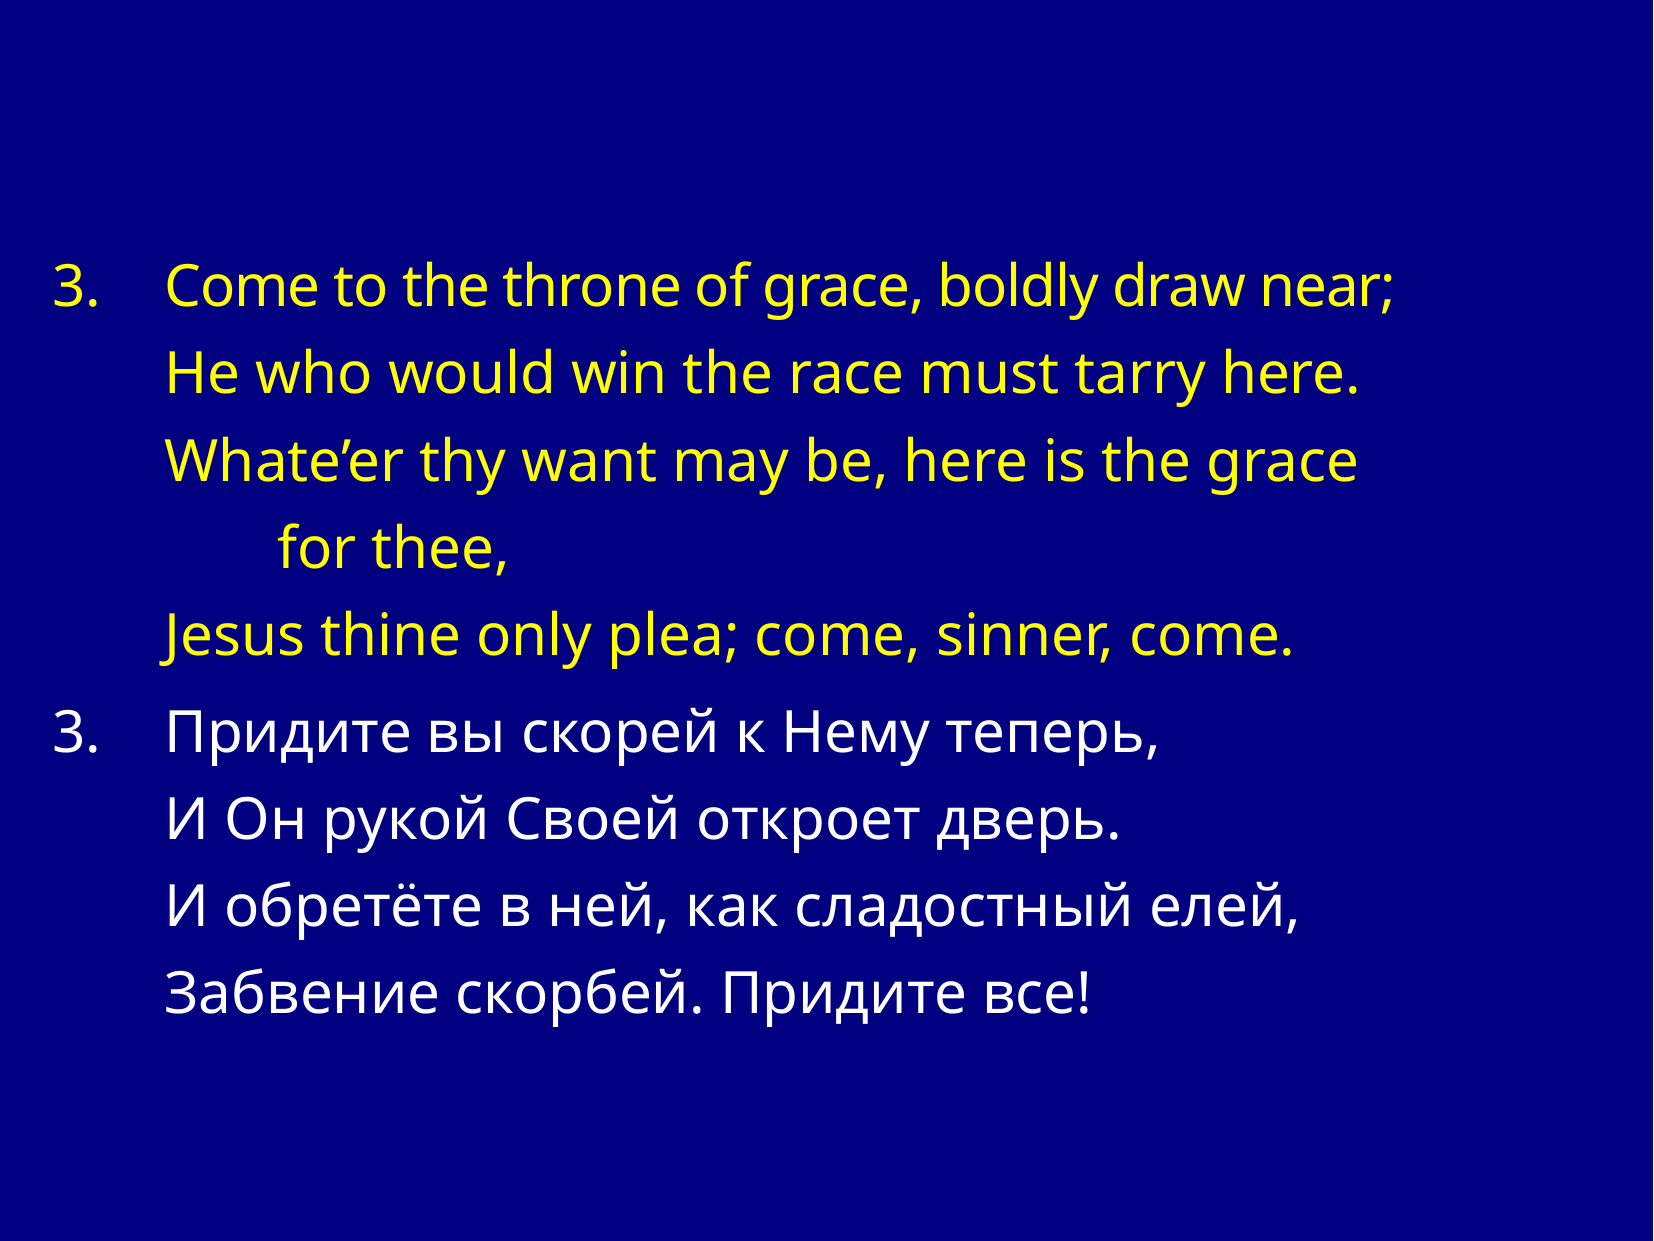

3.	Come to the throne of grace, boldly draw near;
	He who would win the race must tarry here.
	Whate’er thy want may be, here is the grace
		for thee,
	Jesus thine only plea; come, sinner, come.
3.	Придите вы скорей к Нему теперь,
	И Он рукой Своей откроет дверь.
	И обретёте в ней, как сладостный елей,
	Забвение скорбей. Придите все!